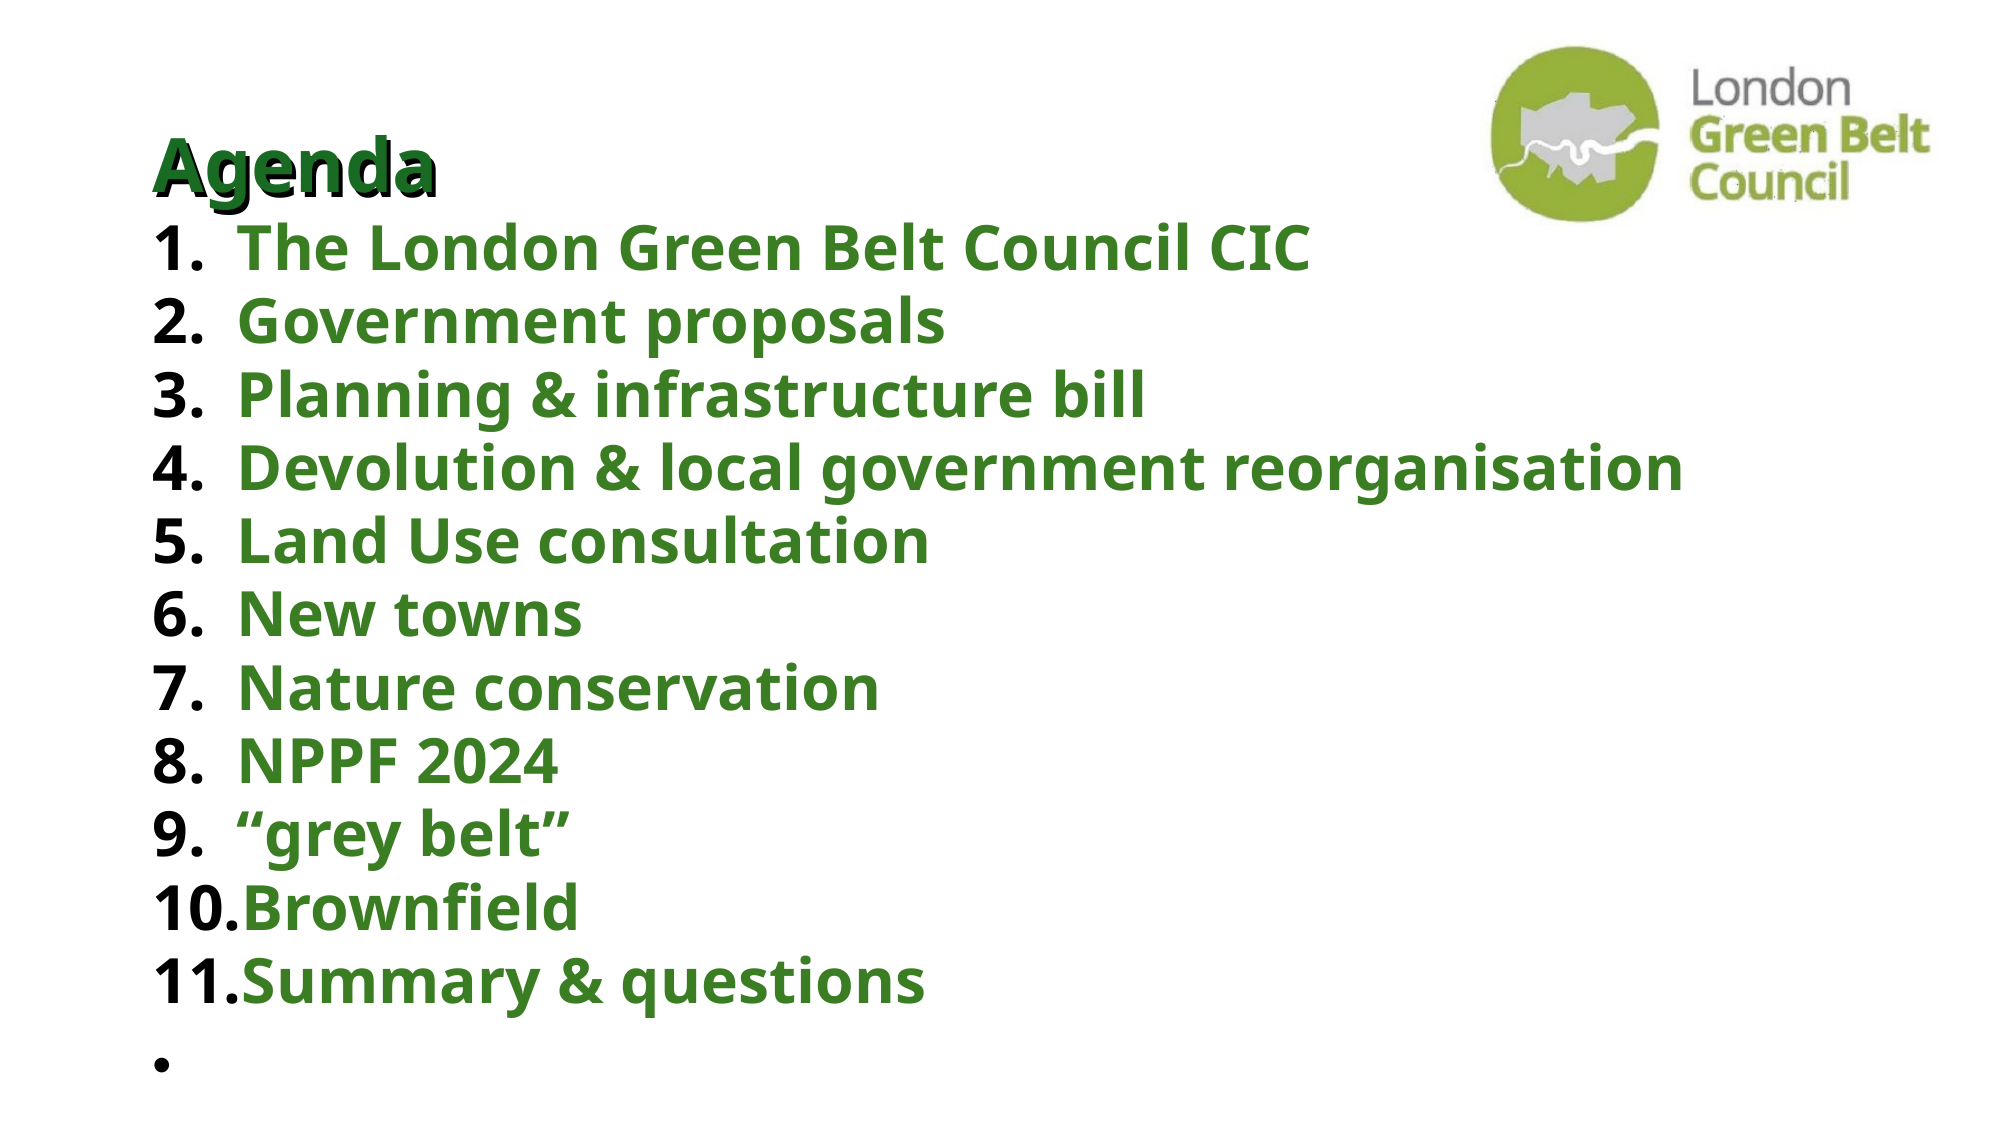

# Agenda
The London Green Belt Council CIC
Government proposals
Planning & infrastructure bill
Devolution & local government reorganisation
Land Use consultation
New towns
Nature conservation
NPPF 2024
“grey belt”
Brownfield
Summary & questions